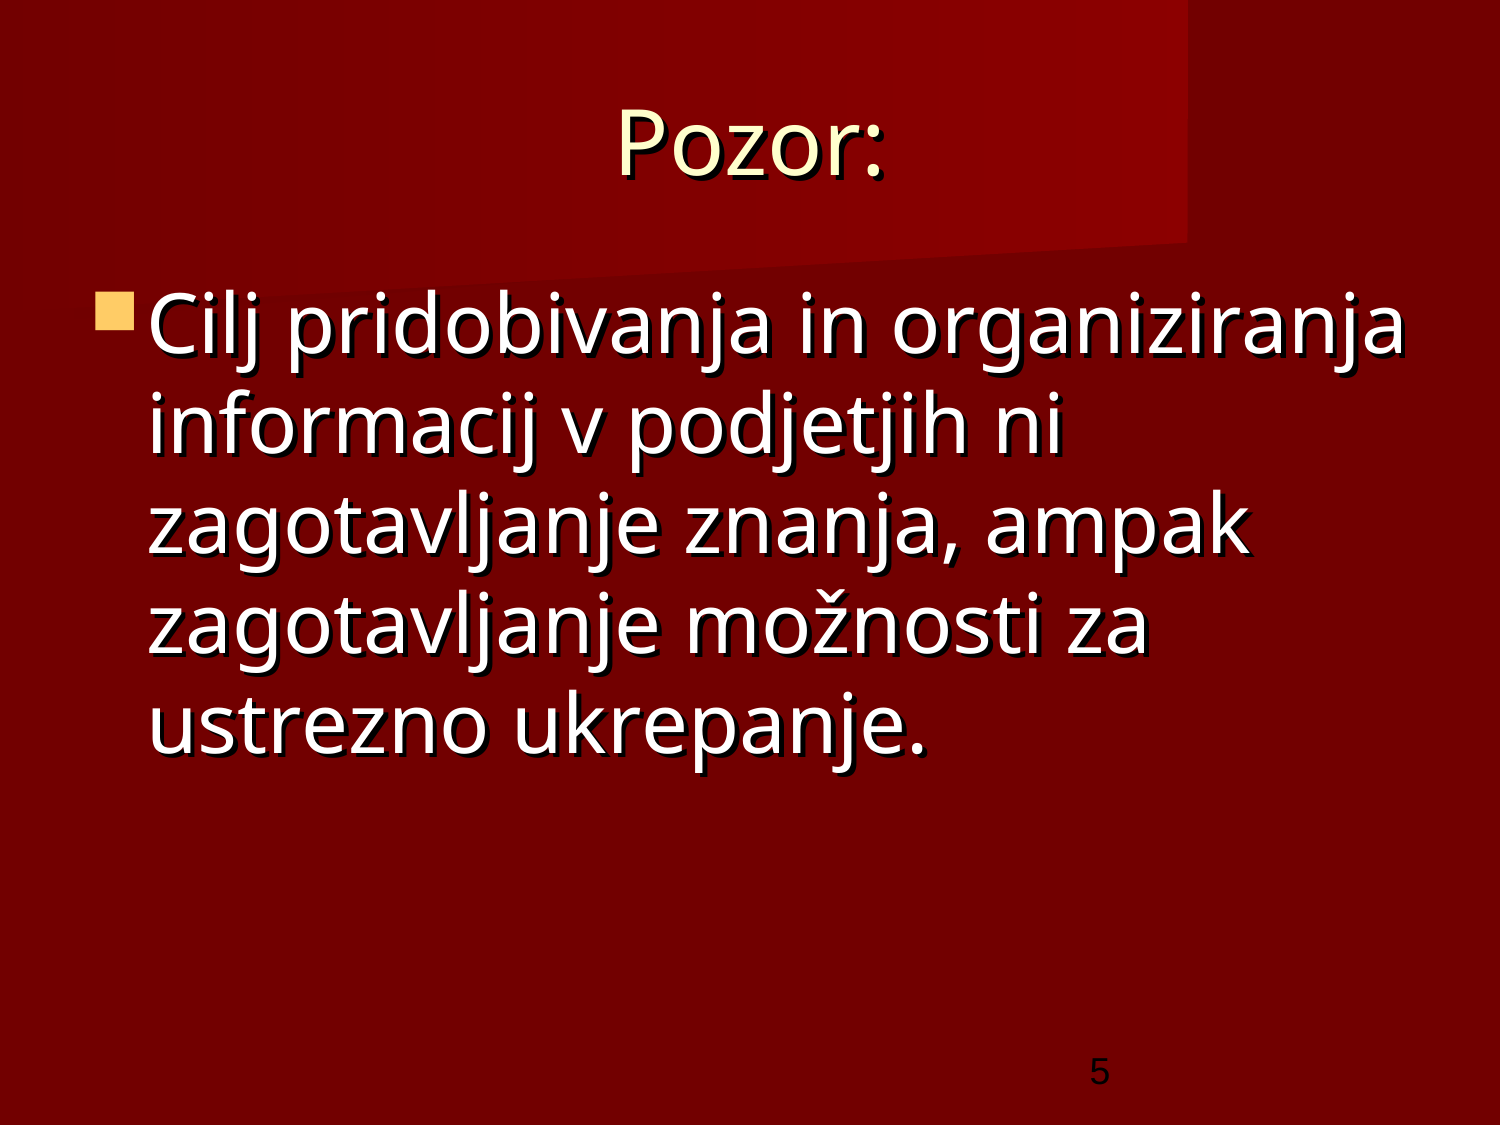

# Pozor:
Cilj pridobivanja in organiziranja informacij v podjetjih ni zagotavljanje znanja, ampak zagotavljanje možnosti za ustrezno ukrepanje.
5